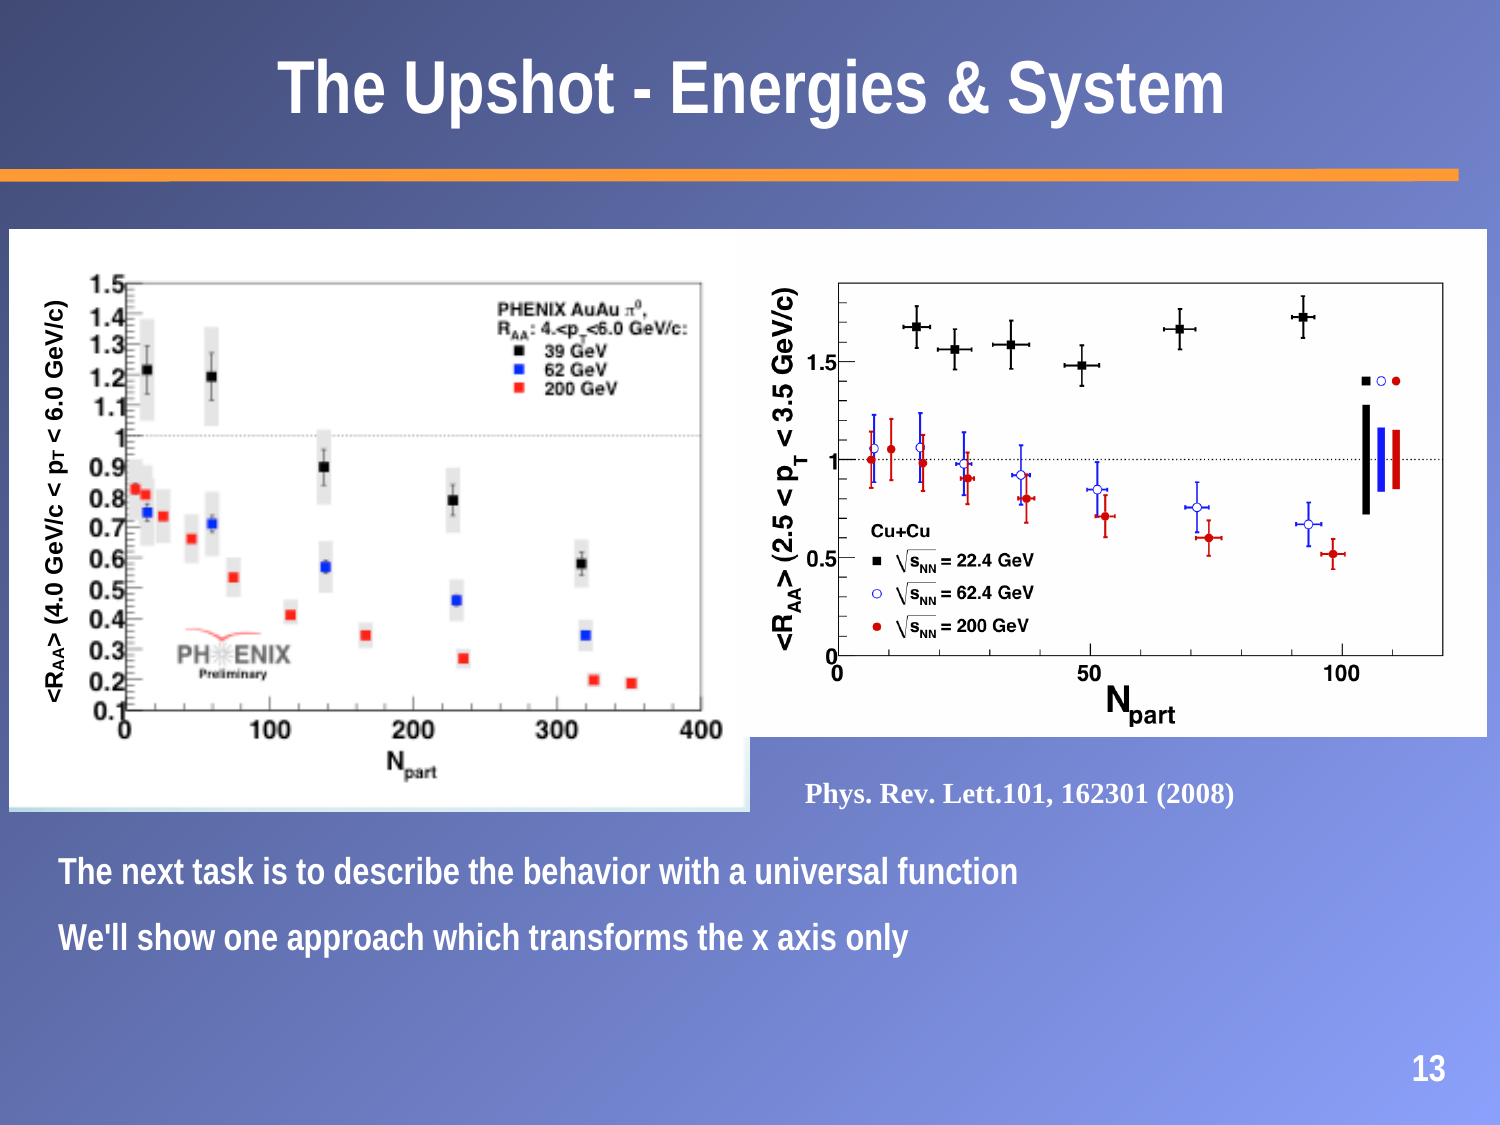

# The Upshot - Energies & System
<RAA> (4.0 GeV/c < pT < 6.0 GeV/c)
Phys. Rev. Lett.101, 162301 (2008)
The next task is to describe the behavior with a universal function
We'll show one approach which transforms the x axis only
13